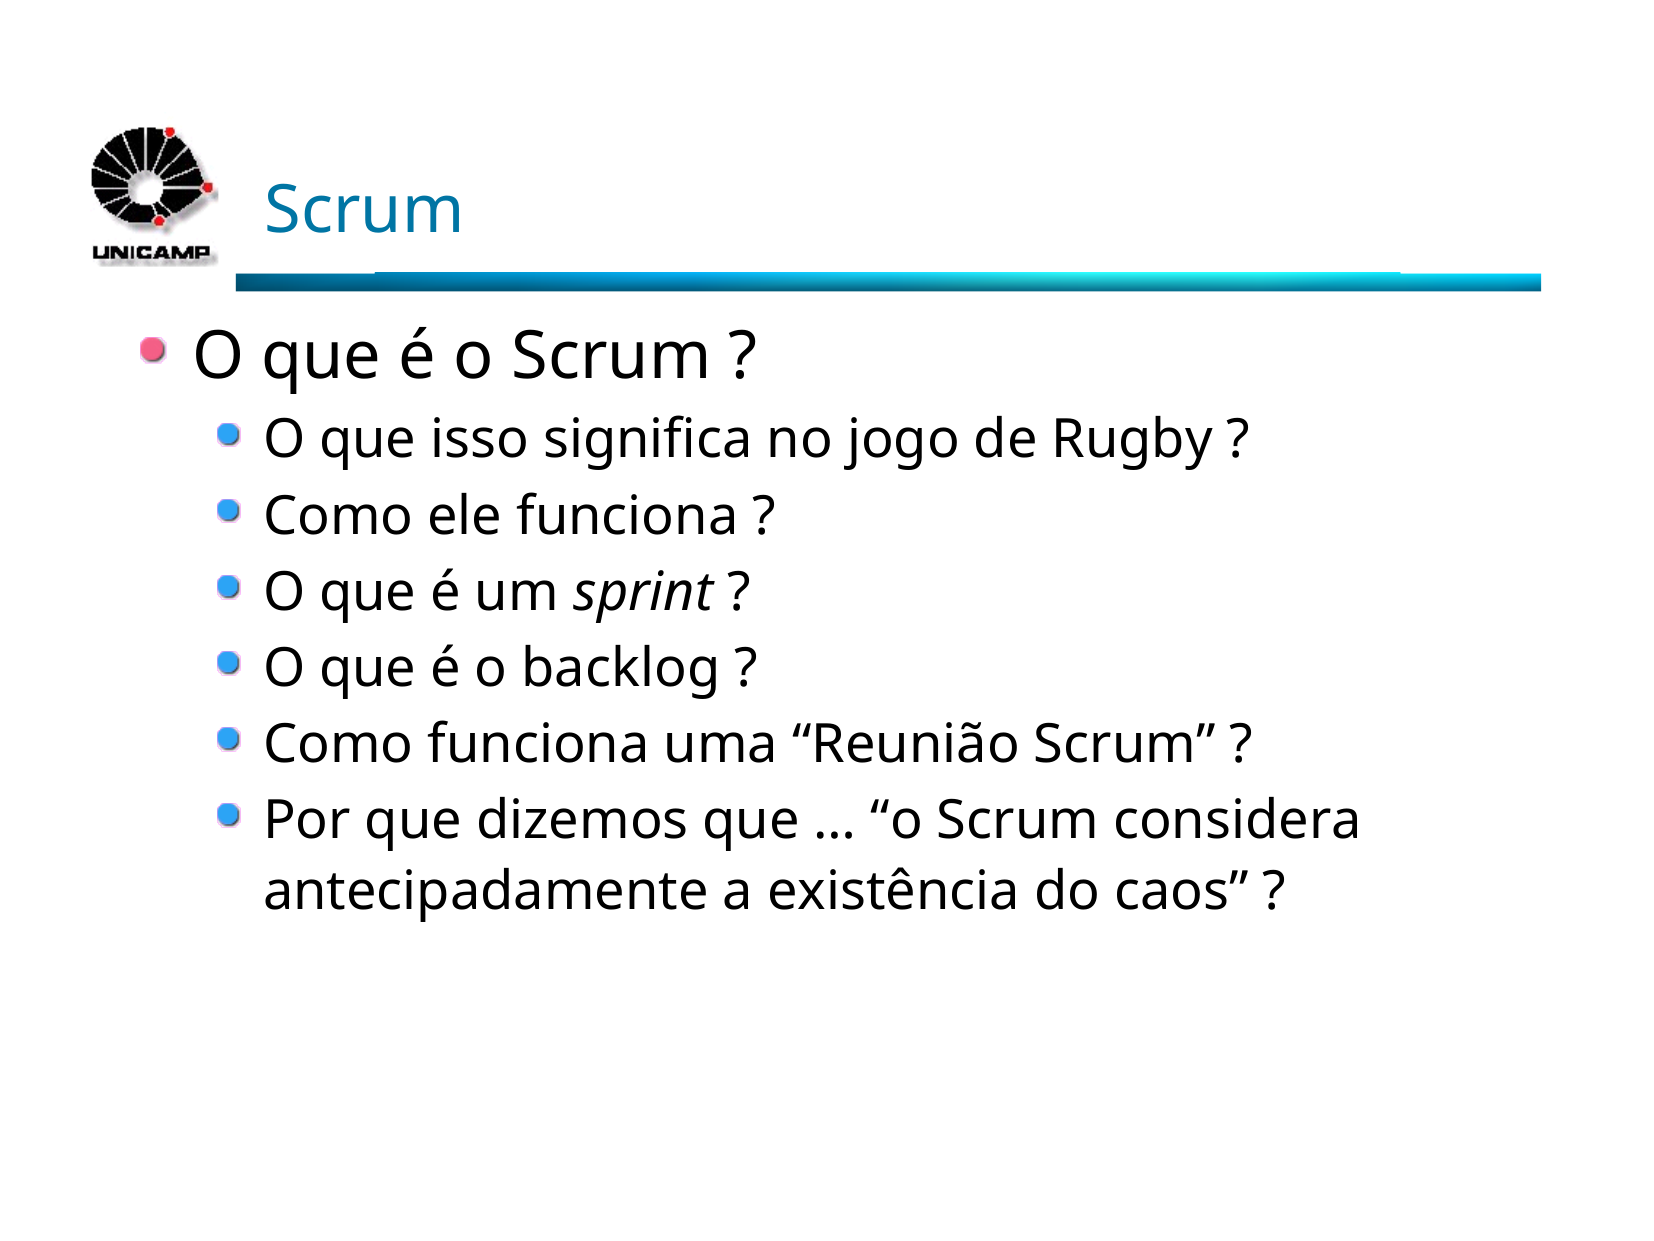

# Scrum
O que é o Scrum ?
O que isso significa no jogo de Rugby ?
Como ele funciona ?
O que é um sprint ?
O que é o backlog ?
Como funciona uma “Reunião Scrum” ?
Por que dizemos que … “o Scrum considera antecipadamente a existência do caos” ?